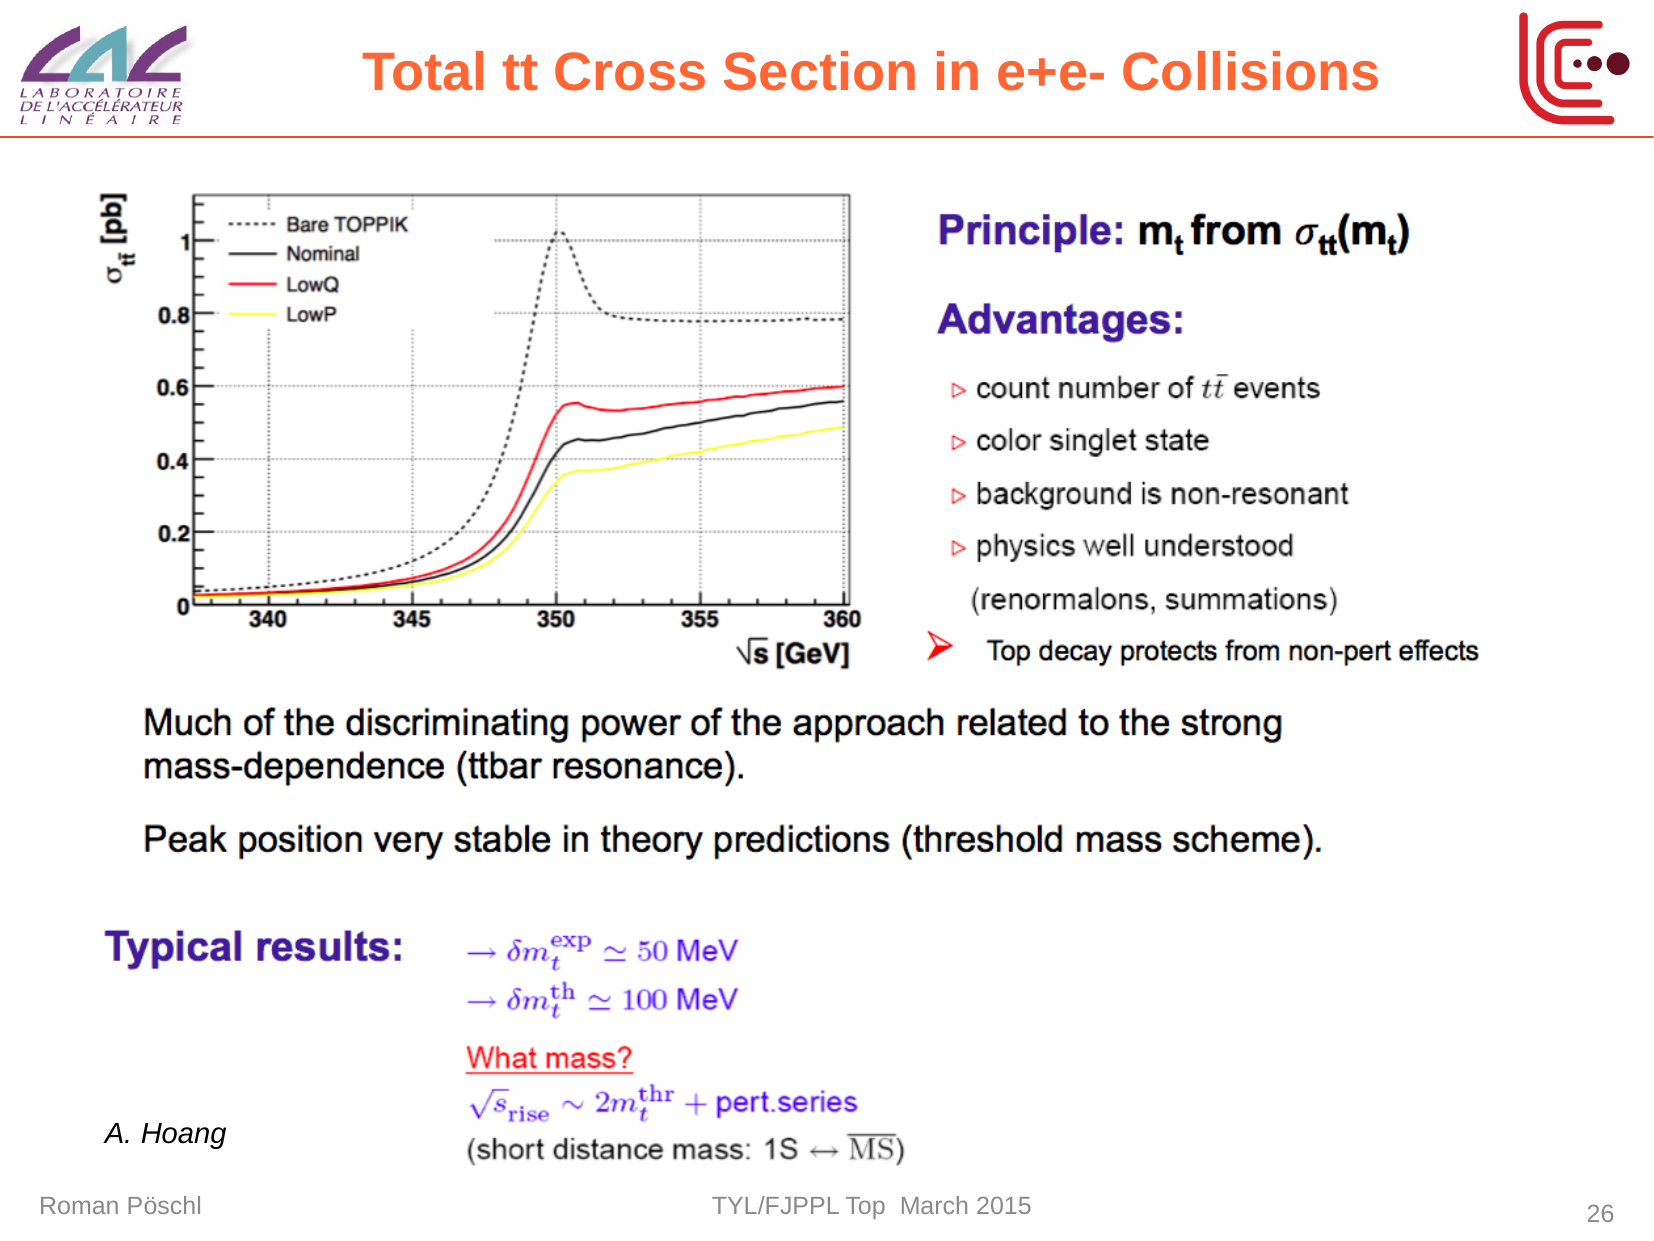

# Total tt Cross Section in e+e- Collisions
A. Hoang